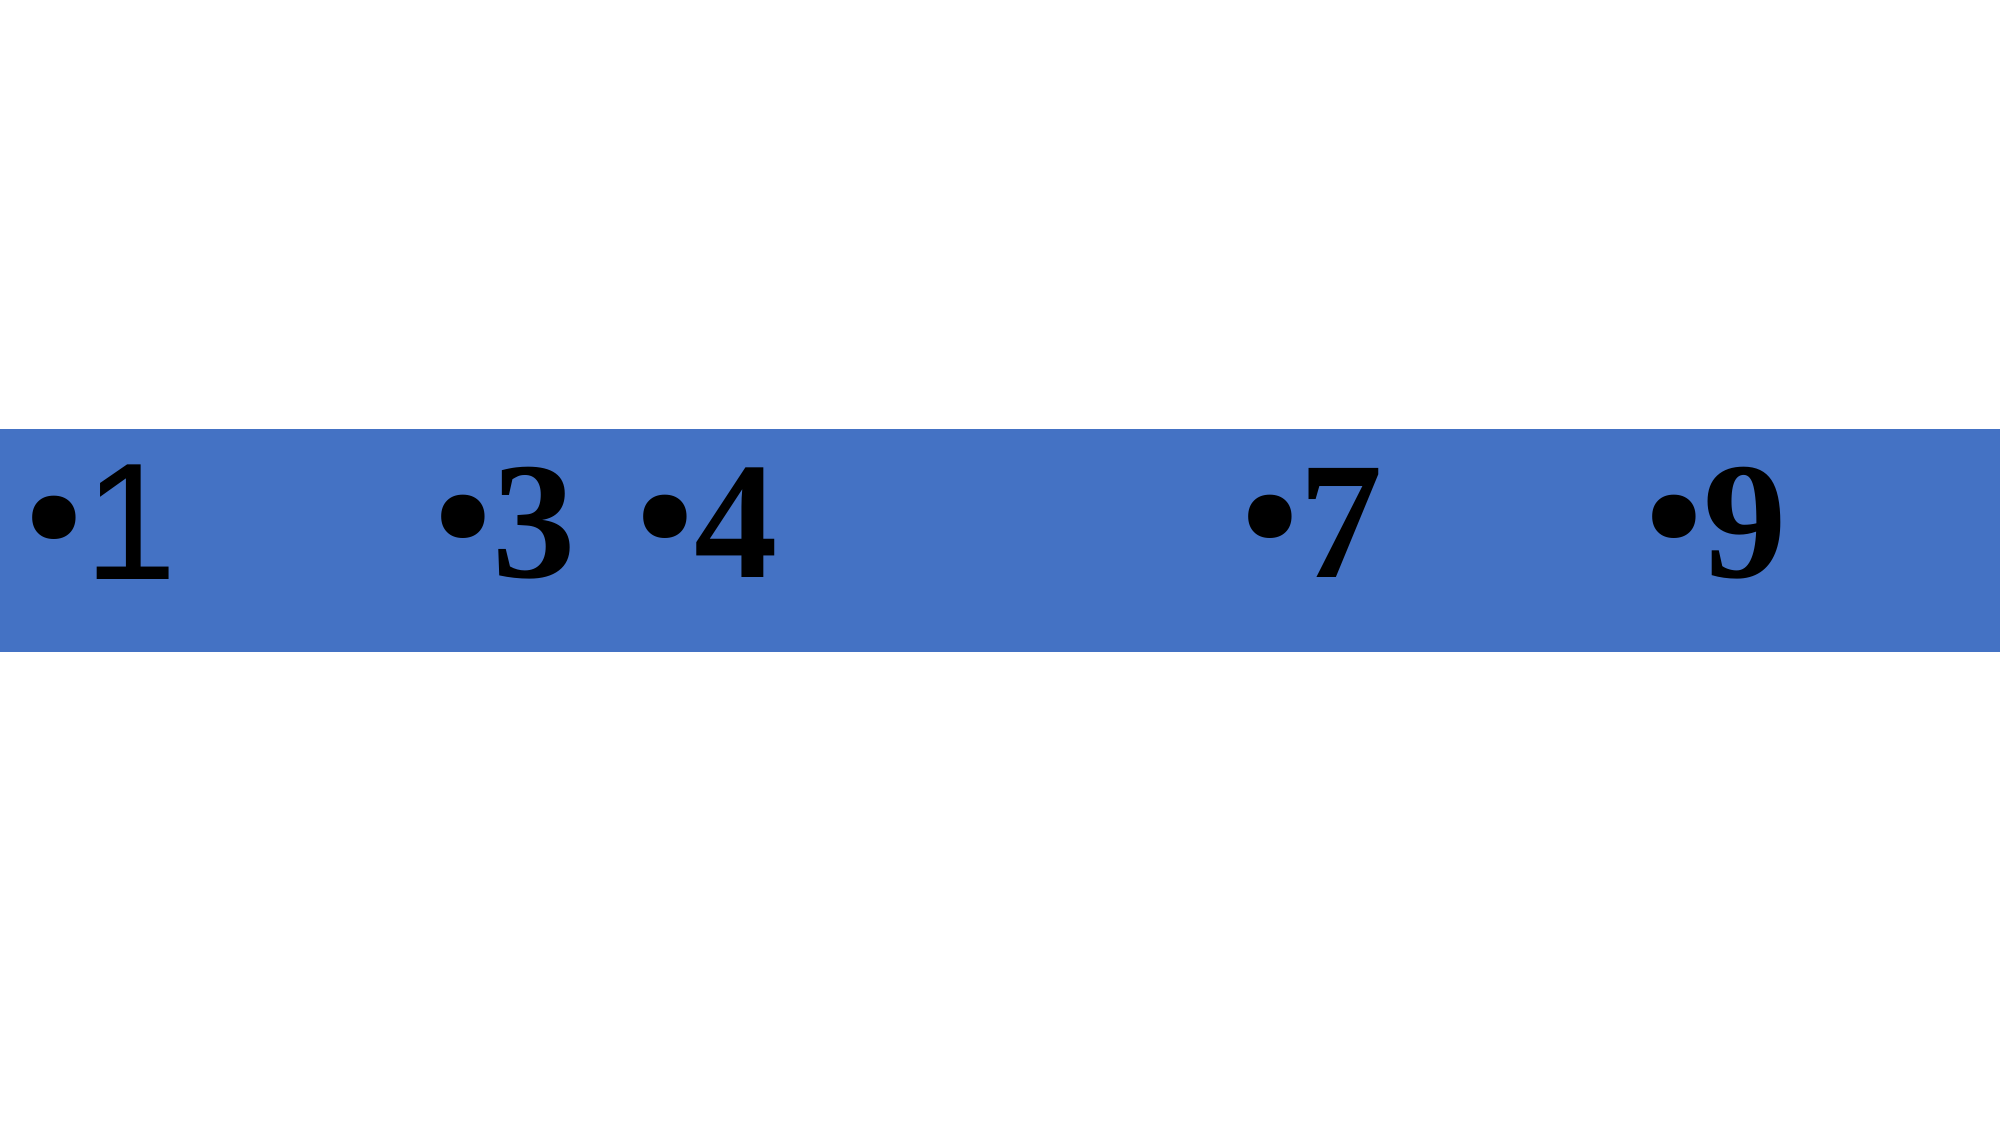

| 1 | | 3 | 4 | | | 7 | | 9 | |
| --- | --- | --- | --- | --- | --- | --- | --- | --- | --- |